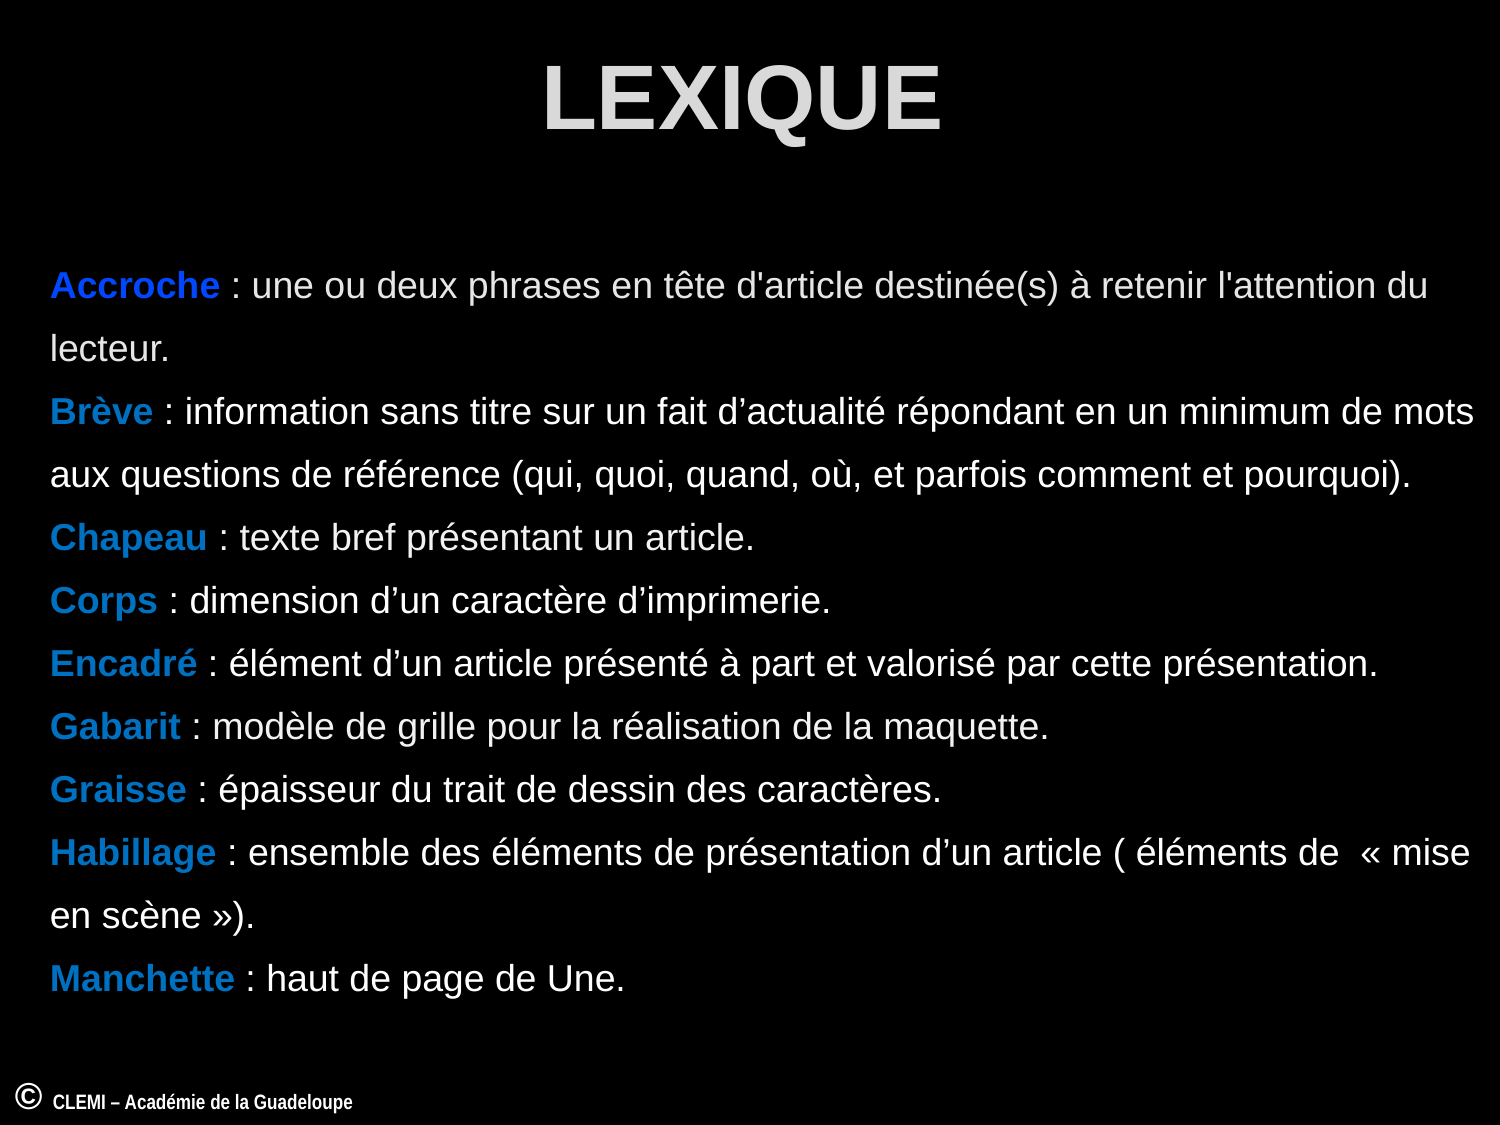

# LEXIQUE
Accroche : une ou deux phrases en tête d'article destinée(s) à retenir l'attention du lecteur.
Brève : information sans titre sur un fait d’actualité répondant en un minimum de mots aux questions de référence (qui, quoi, quand, où, et parfois comment et pourquoi).
Chapeau : texte bref présentant un article.
Corps : dimension d’un caractère d’imprimerie.
Encadré : élément d’un article présenté à part et valorisé par cette présentation.
Gabarit : modèle de grille pour la réalisation de la maquette.
Graisse : épaisseur du trait de dessin des caractères.
Habillage : ensemble des éléments de présentation d’un article ( éléments de « mise en scène »).
Manchette : haut de page de Une.
© CLEMI – Académie de la Guadeloupe